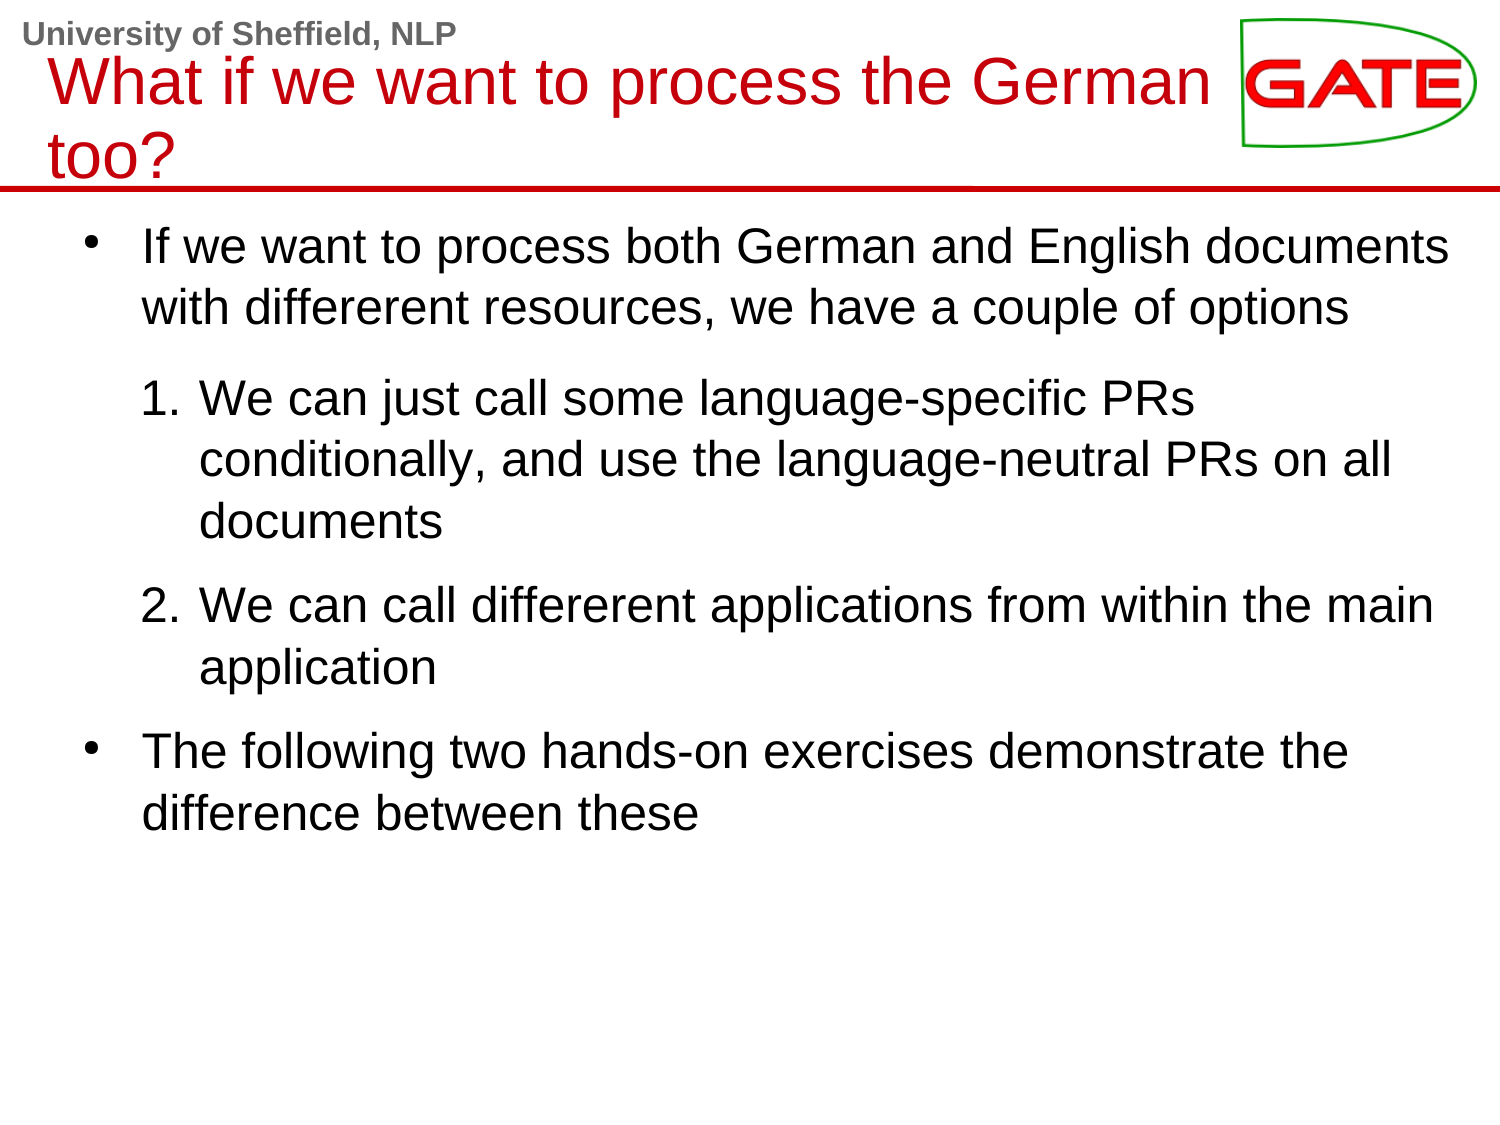

# What if we want to process the German too?
If we want to process both German and English documents with differerent resources, we have a couple of options
We can just call some language-specific PRs conditionally, and use the language-neutral PRs on all documents
We can call differerent applications from within the main application
The following two hands-on exercises demonstrate the difference between these